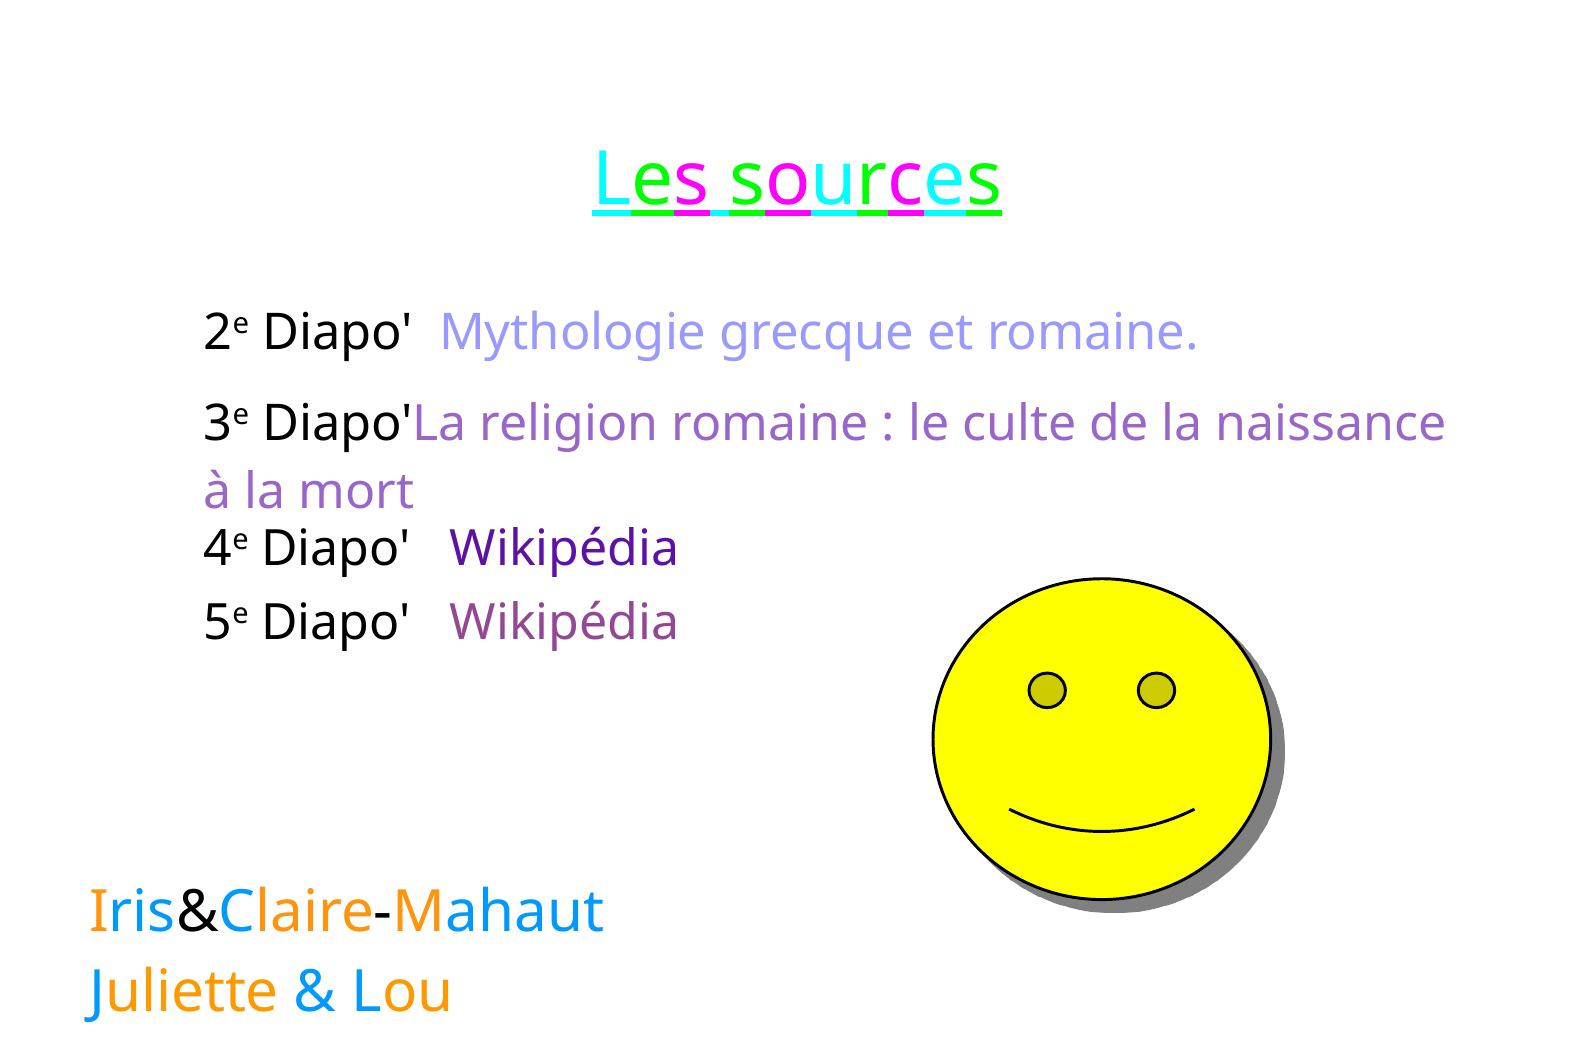

# Les sources
2e Diapo' Mythologie grecque et romaine.
3e Diapo'La religion romaine : le culte de la naissance à la mort
4e Diapo' Wikipédia
5e Diapo' Wikipédia
Iris&Claire-Mahaut
Juliette & Lou